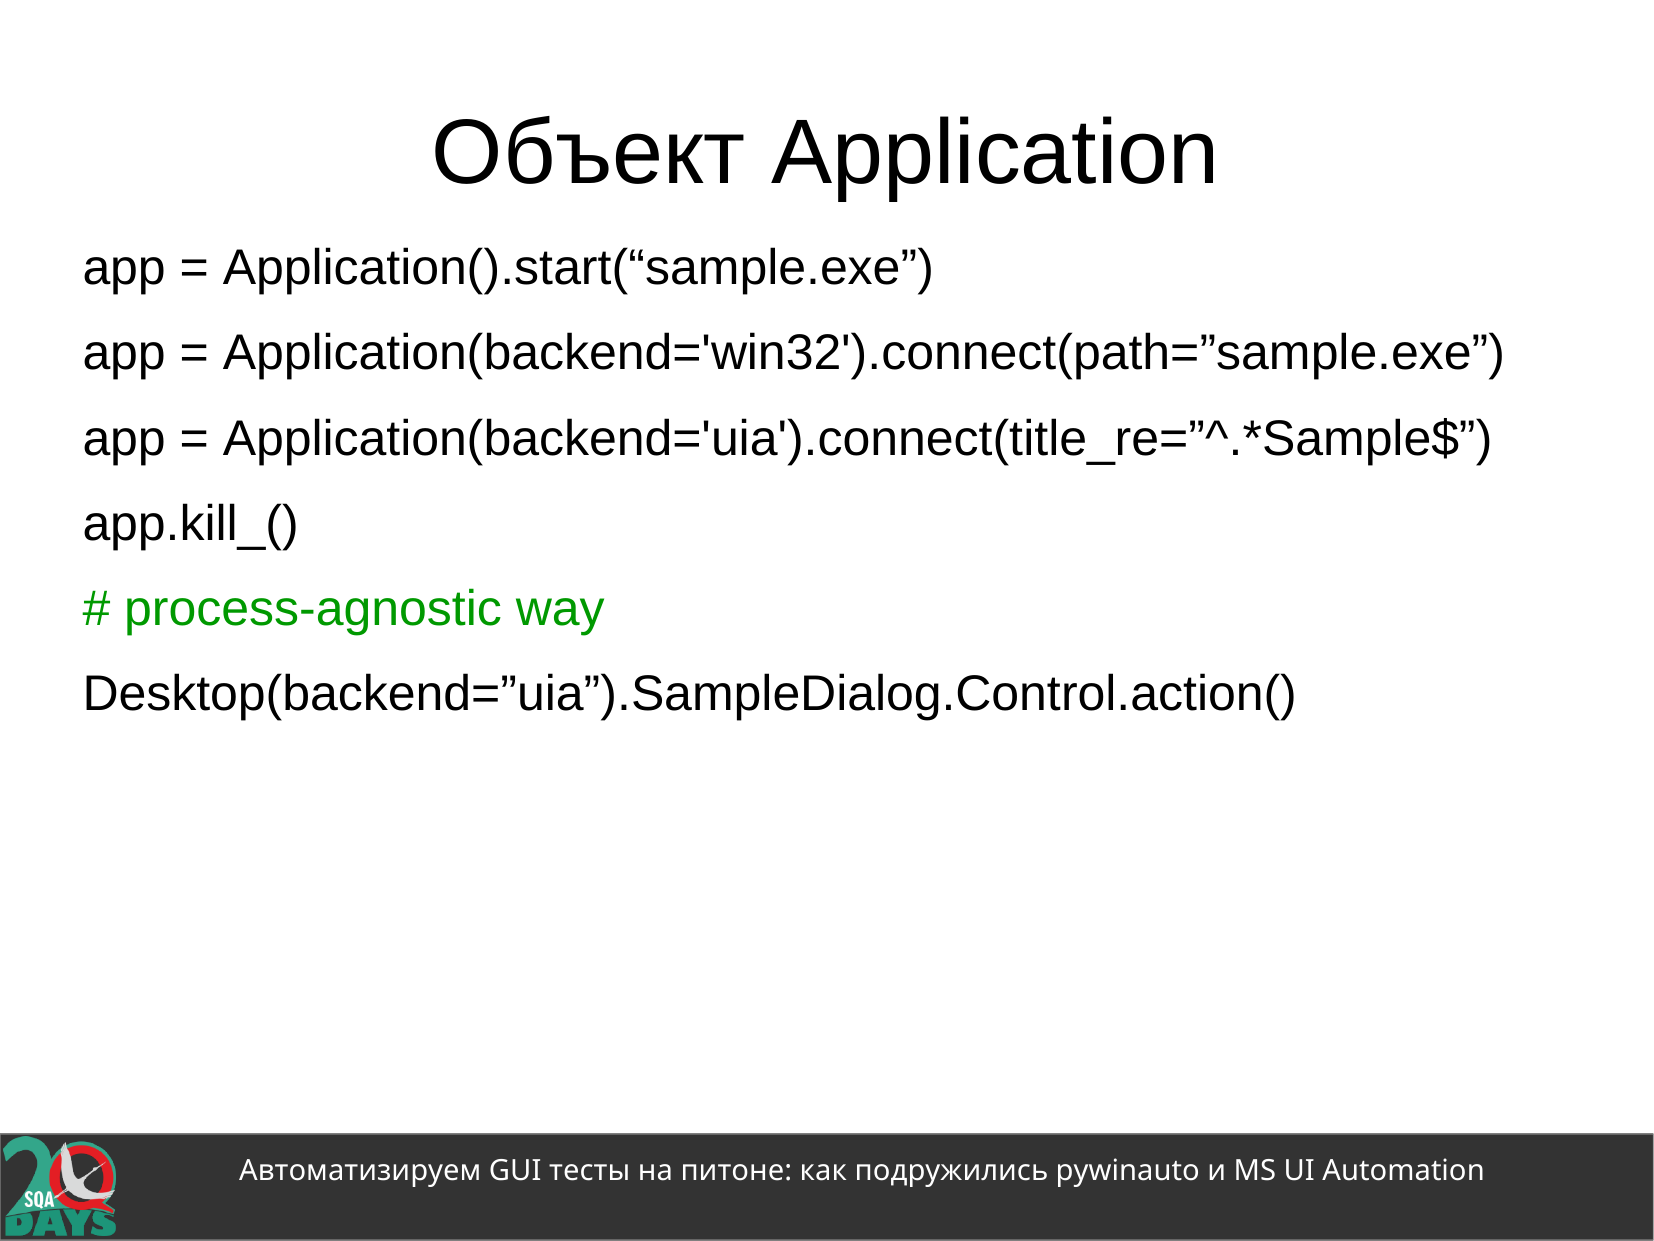

# Объект Application
app = Application().start(“sample.exe”)
app = Application(backend='win32').connect(path=”sample.exe”)
app = Application(backend='uia').connect(title_re=”^.*Sample$”)
app.kill_()
# process-agnostic way
Desktop(backend=”uia”).SampleDialog.Control.action()
Автоматизируем GUI тесты на питоне: как подружились pywinauto и MS UI Automation